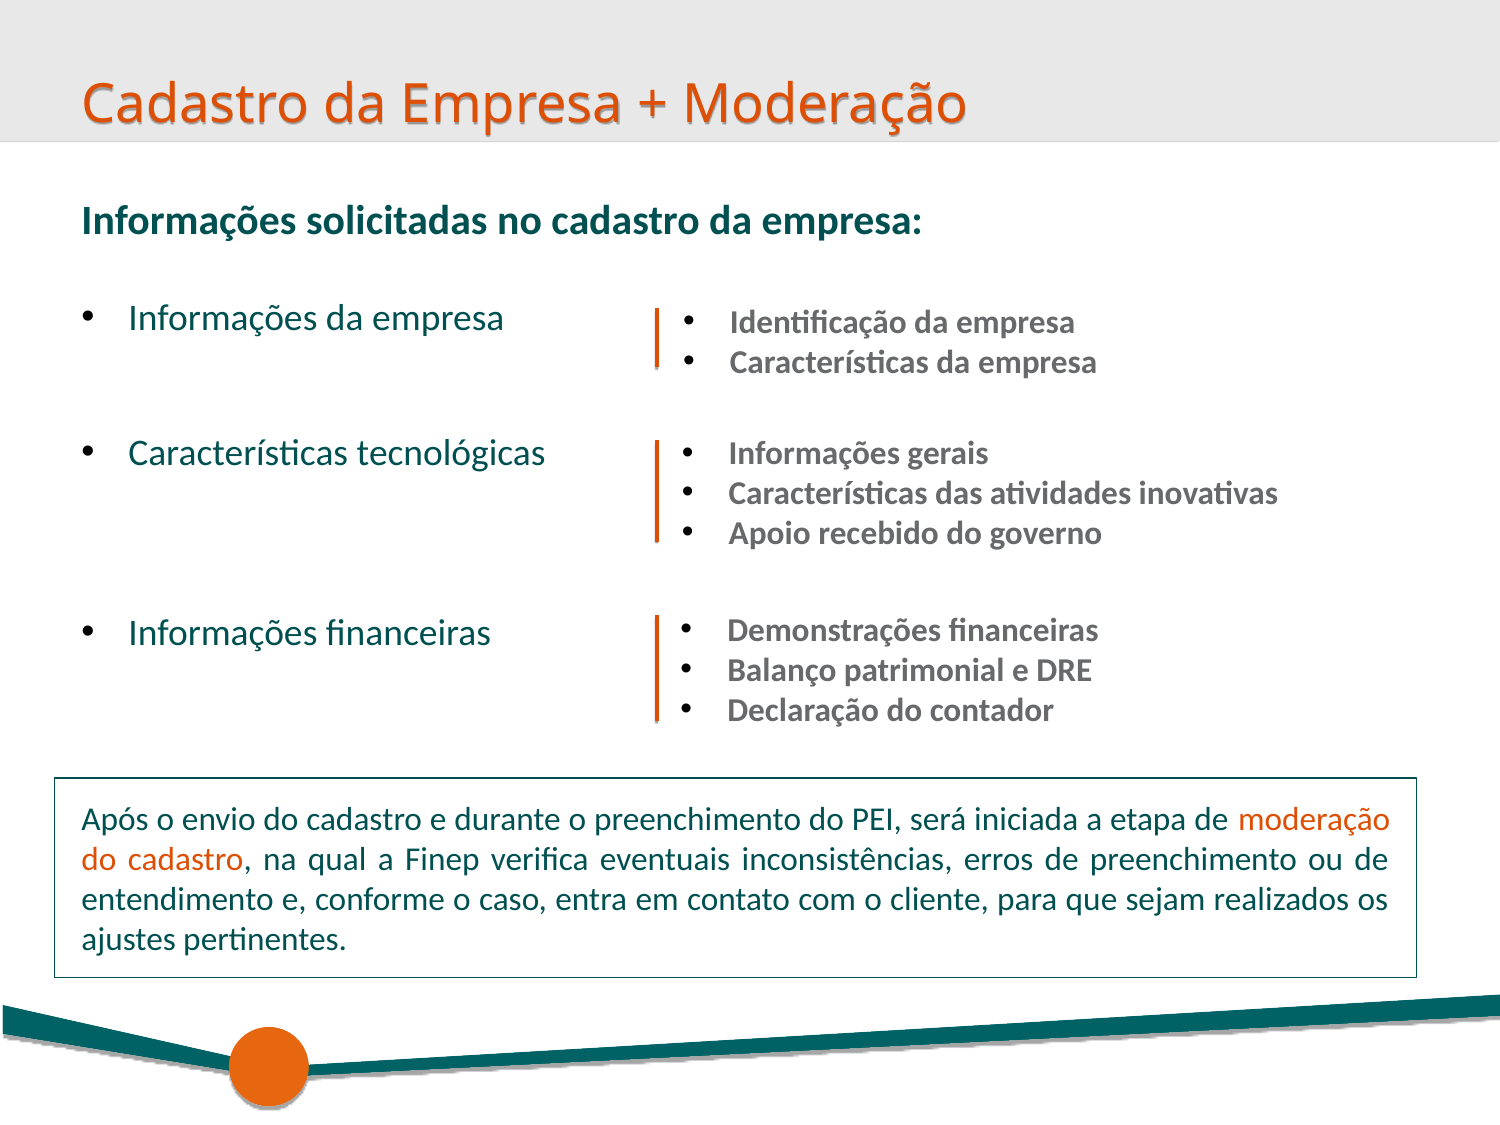

# Cadastro da Empresa + Moderação
Informações solicitadas no cadastro da empresa:
Informações da empresa
Características tecnológicas
Informações financeiras
Identificação da empresa
Características da empresa
Informações gerais
Características das atividades inovativas
Apoio recebido do governo
Demonstrações financeiras
Balanço patrimonial e DRE
Declaração do contador
Após o envio do cadastro e durante o preenchimento do PEI, será iniciada a etapa de moderação do cadastro, na qual a Finep verifica eventuais inconsistências, erros de preenchimento ou de entendimento e, conforme o caso, entra em contato com o cliente, para que sejam realizados os ajustes pertinentes.